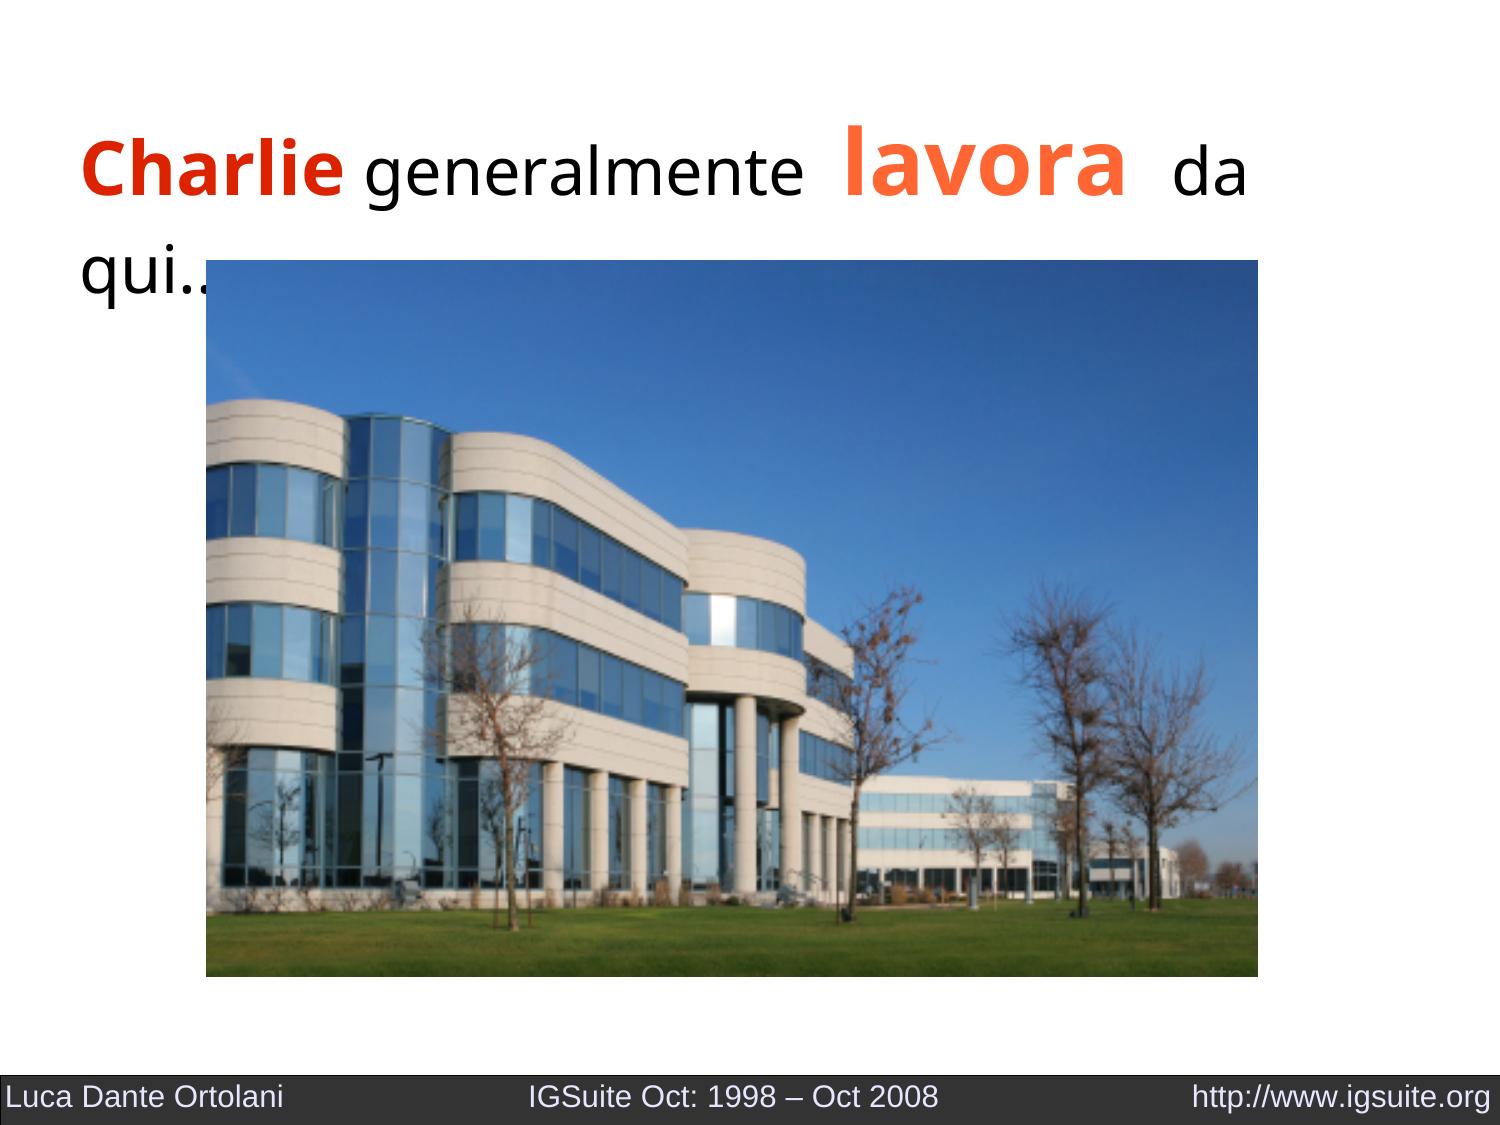

Charlie generalmente lavora da qui...
Luca Dante Ortolani IGSuite Oct: 1998 – Oct 2008 http://www.igsuite.org